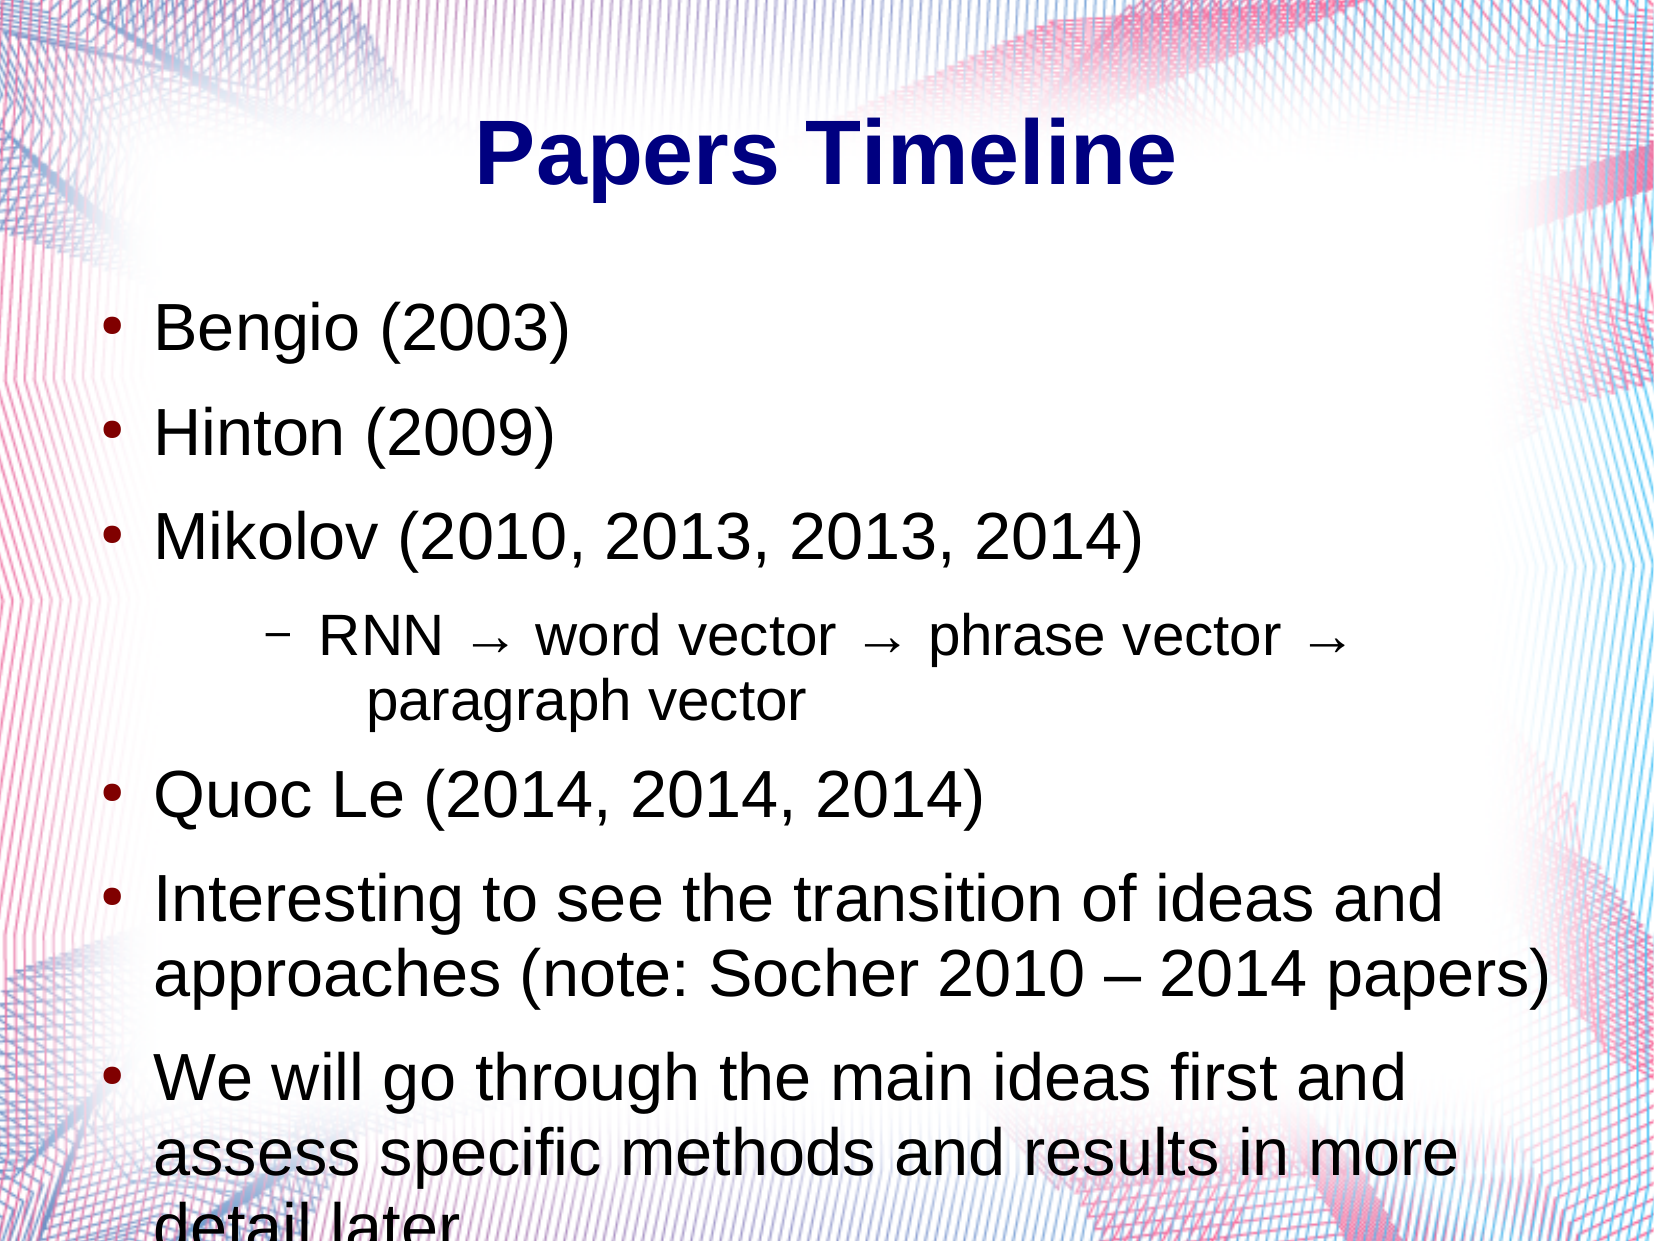

# Papers Timeline
Bengio (2003)
Hinton (2009)
Mikolov (2010, 2013, 2013, 2014)
RNN → word vector → phrase vector → paragraph vector
Quoc Le (2014, 2014, 2014)
Interesting to see the transition of ideas and approaches (note: Socher 2010 – 2014 papers)
We will go through the main ideas first and assess specific methods and results in more detail later